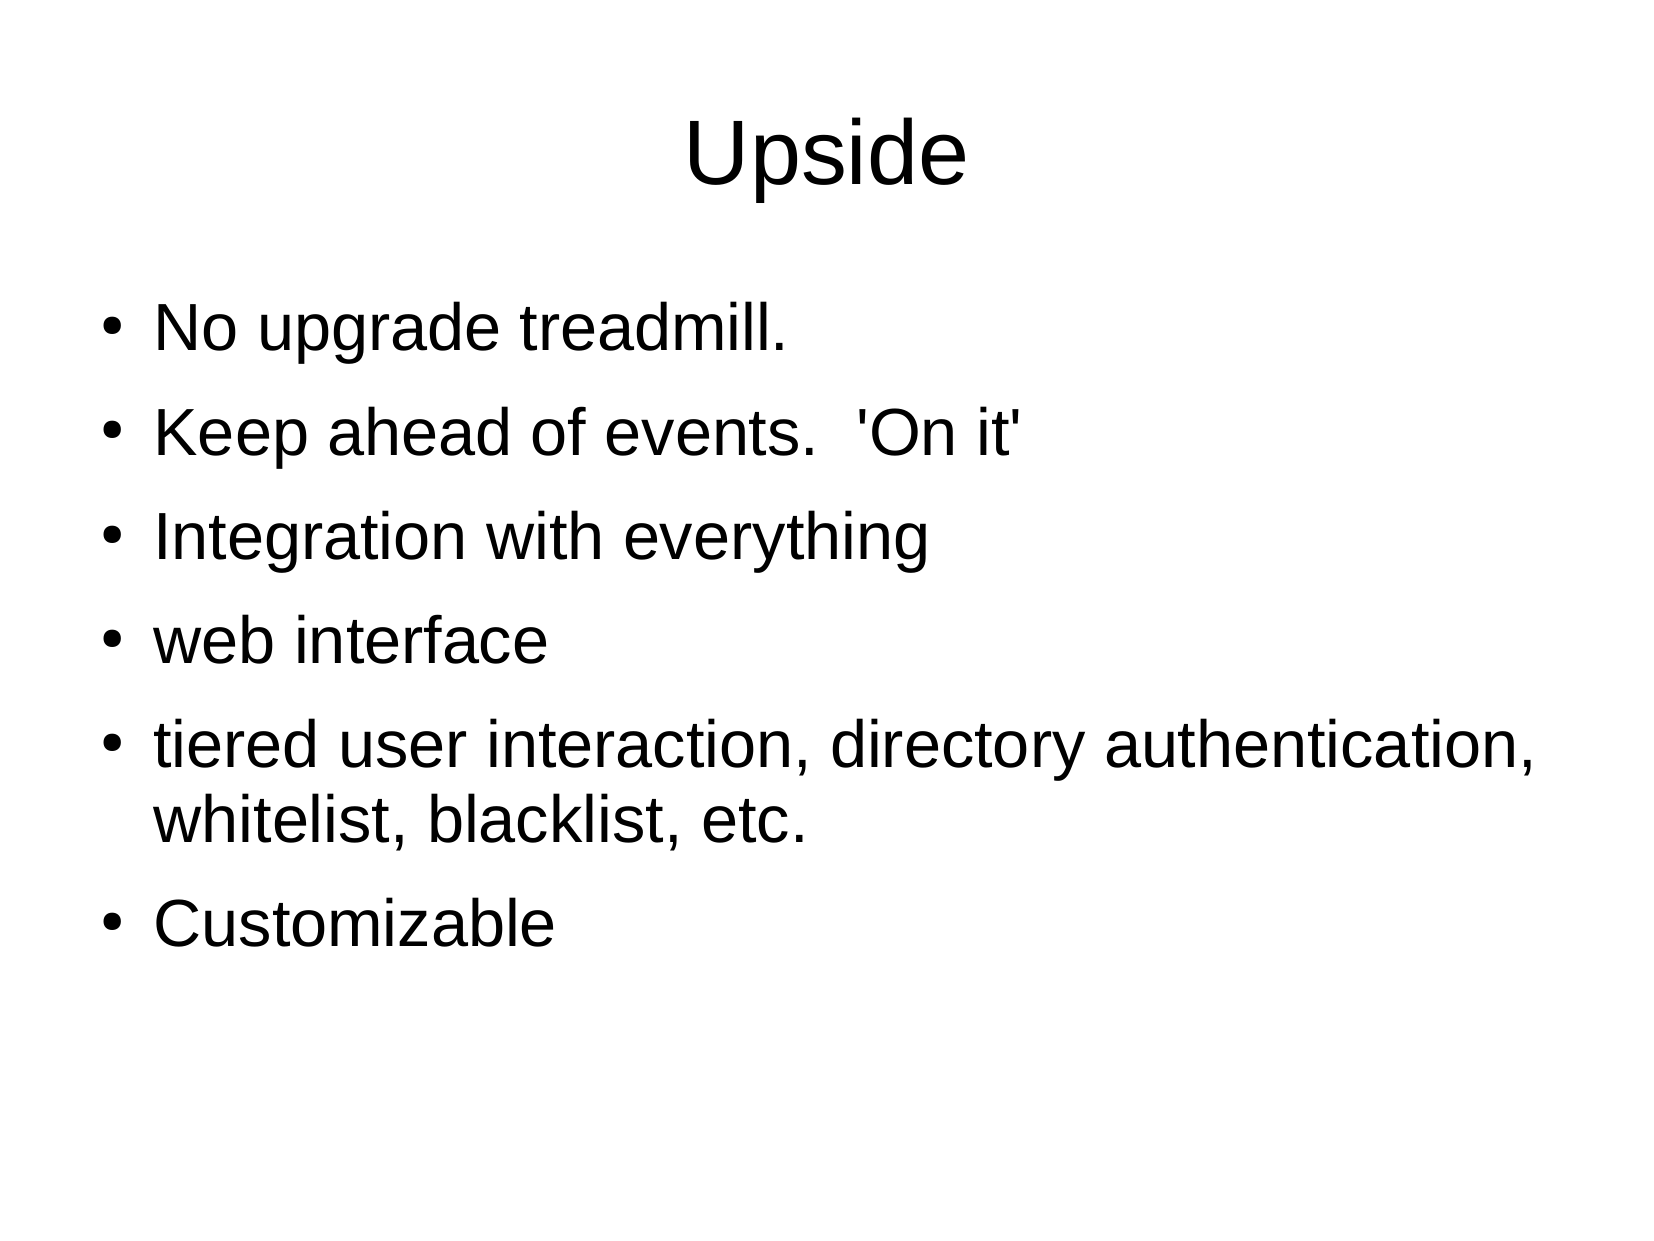

# Upside
No upgrade treadmill.
Keep ahead of events. 'On it'
Integration with everything
web interface
tiered user interaction, directory authentication, whitelist, blacklist, etc.
Customizable